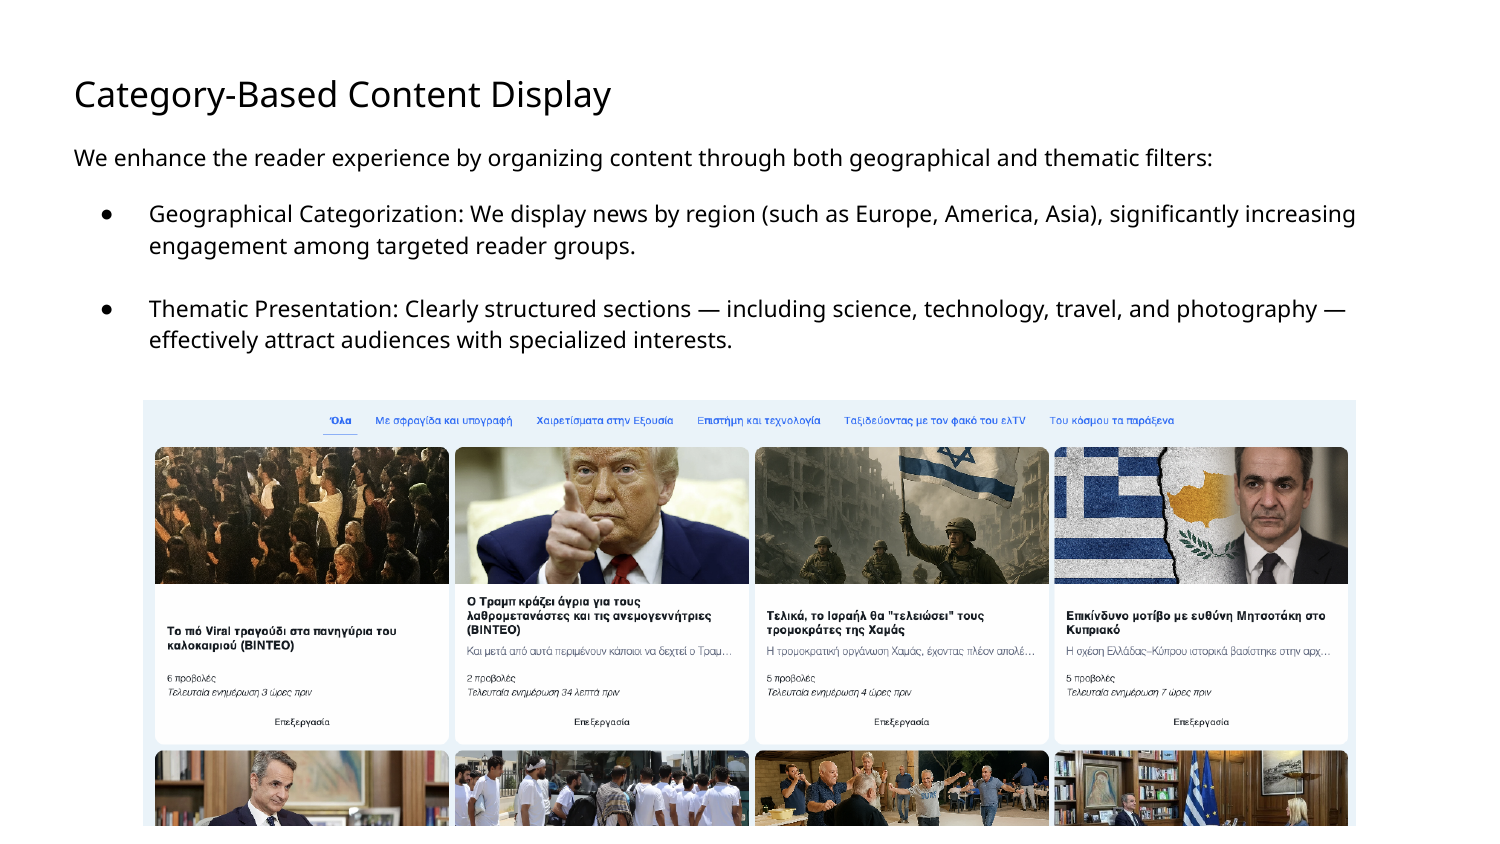

Category-Based Content Display
We enhance the reader experience by organizing content through both geographical and thematic filters:
Geographical Categorization: We display news by region (such as Europe, America, Asia), significantly increasing engagement among targeted reader groups.
Thematic Presentation: Clearly structured sections — including science, technology, travel, and photography — effectively attract audiences with specialized interests.